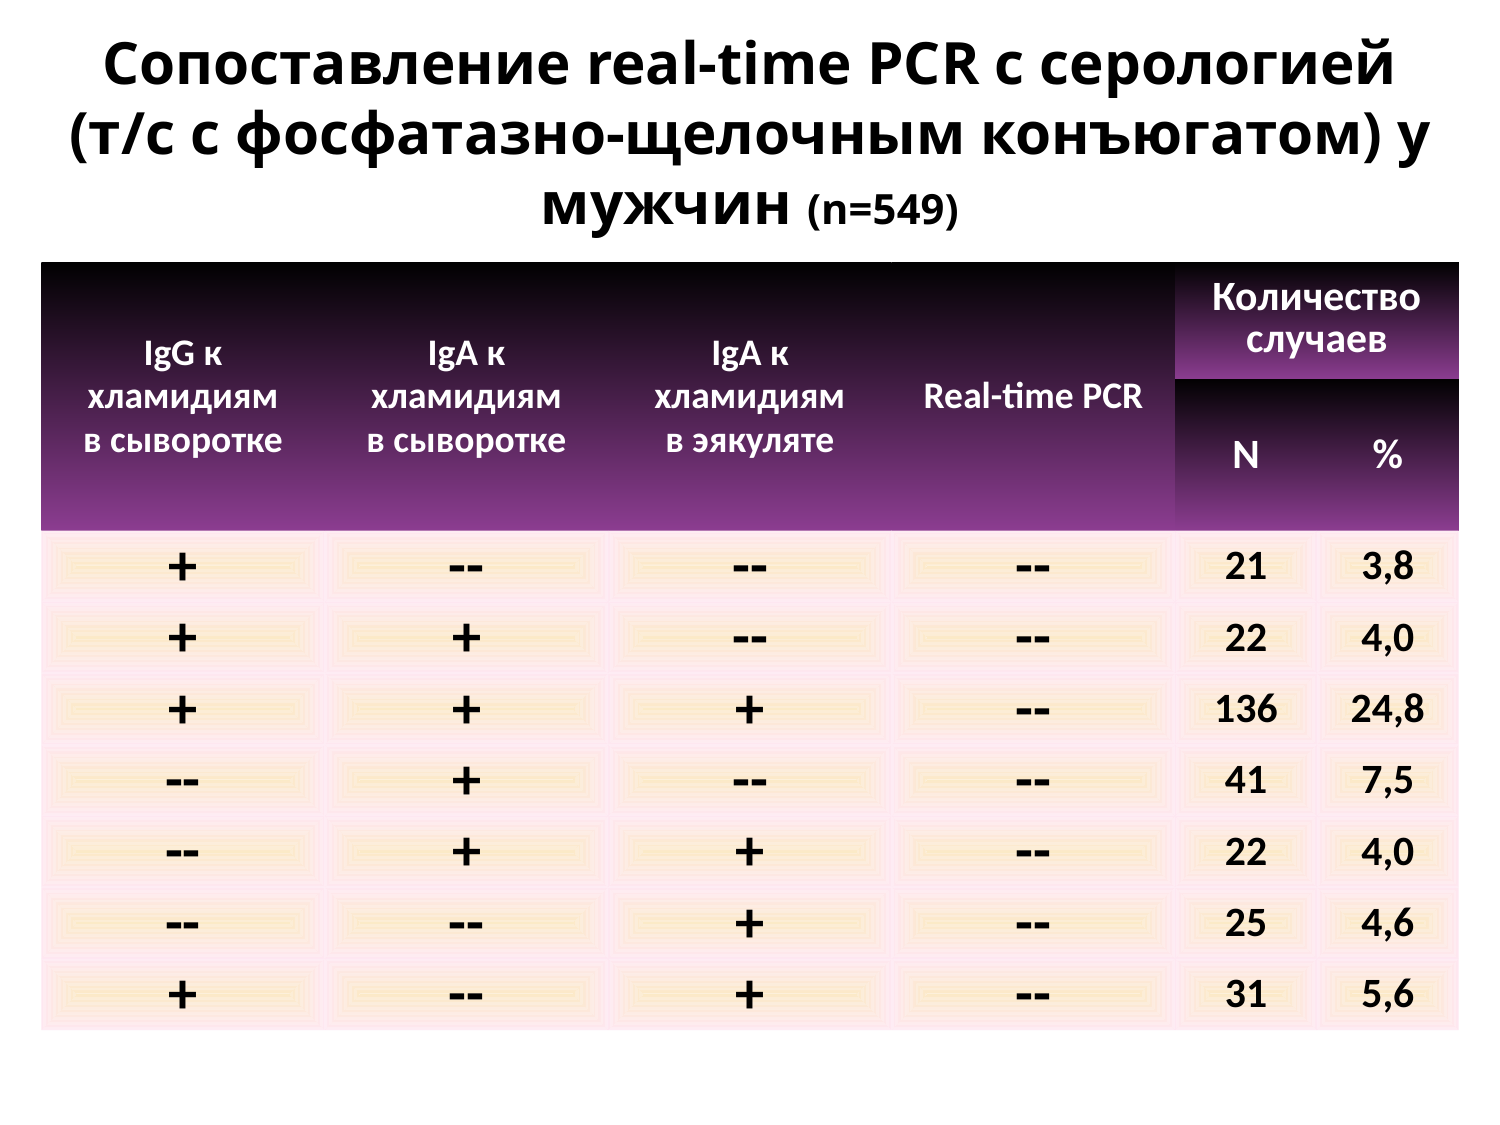

# Сопоставление real-time PCR с серологией (т/с с фосфатазно-щелочным конъюгатом) у мужчин (n=549)
| IgG к хламидиям в сыворотке | IgA к хламидиям в сыворотке | IgA к хламидиям в эякуляте | Real-time PCR | Количество случаев | |
| --- | --- | --- | --- | --- | --- |
| | | | | N | % |
| + | -- | -- | -- | 21 | 3,8 |
| + | + | -- | -- | 22 | 4,0 |
| + | + | + | -- | 136 | 24,8 |
| -- | + | -- | -- | 41 | 7,5 |
| -- | + | + | -- | 22 | 4,0 |
| -- | -- | + | -- | 25 | 4,6 |
| + | -- | + | -- | 31 | 5,6 |